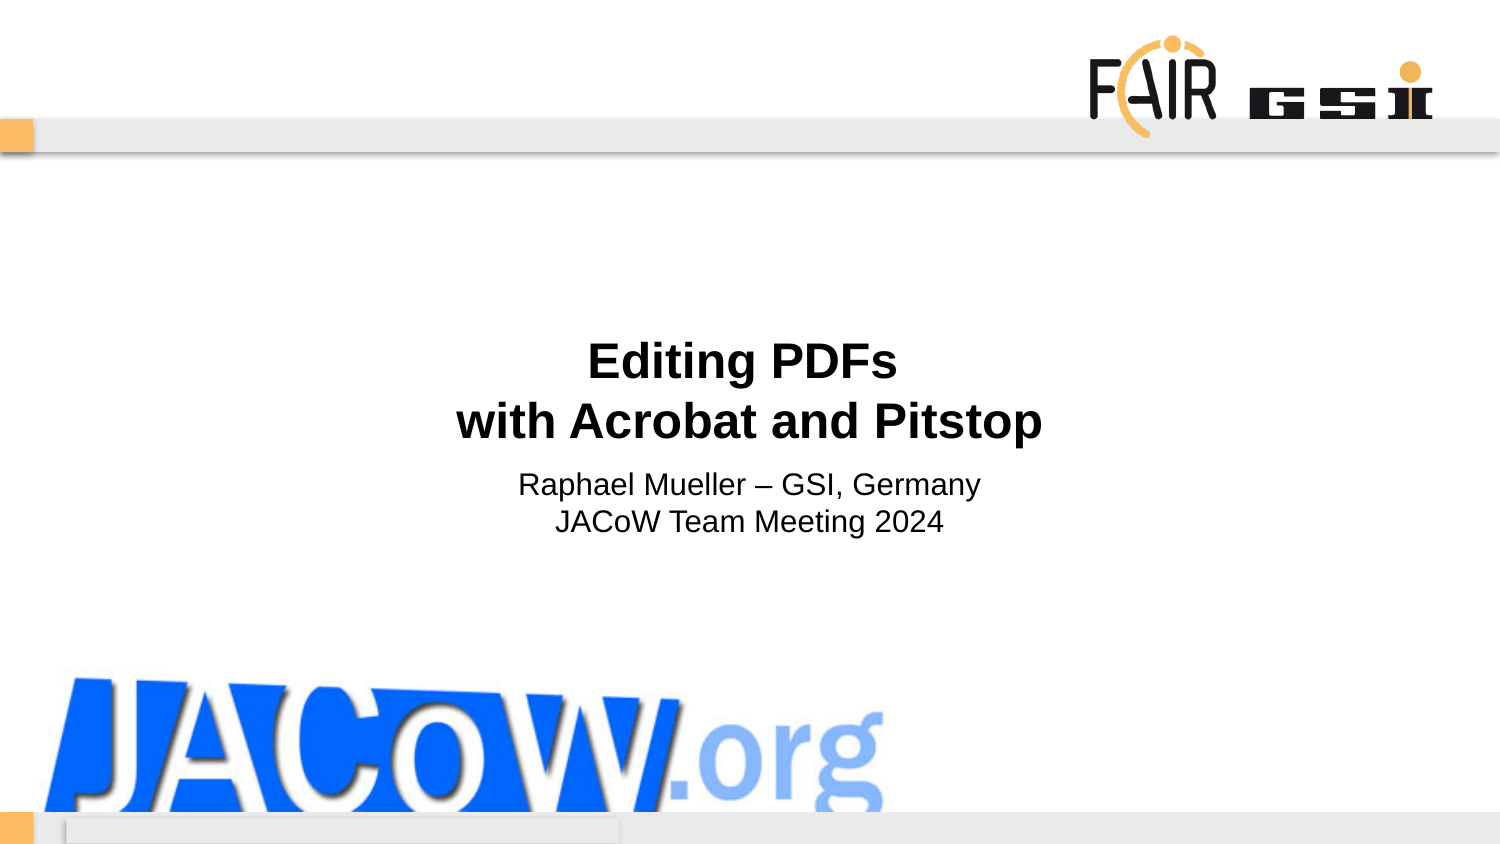

# Editing PDFs with Acrobat and Pitstop
Raphael Mueller – GSI, Germany
JACoW Team Meeting 2024